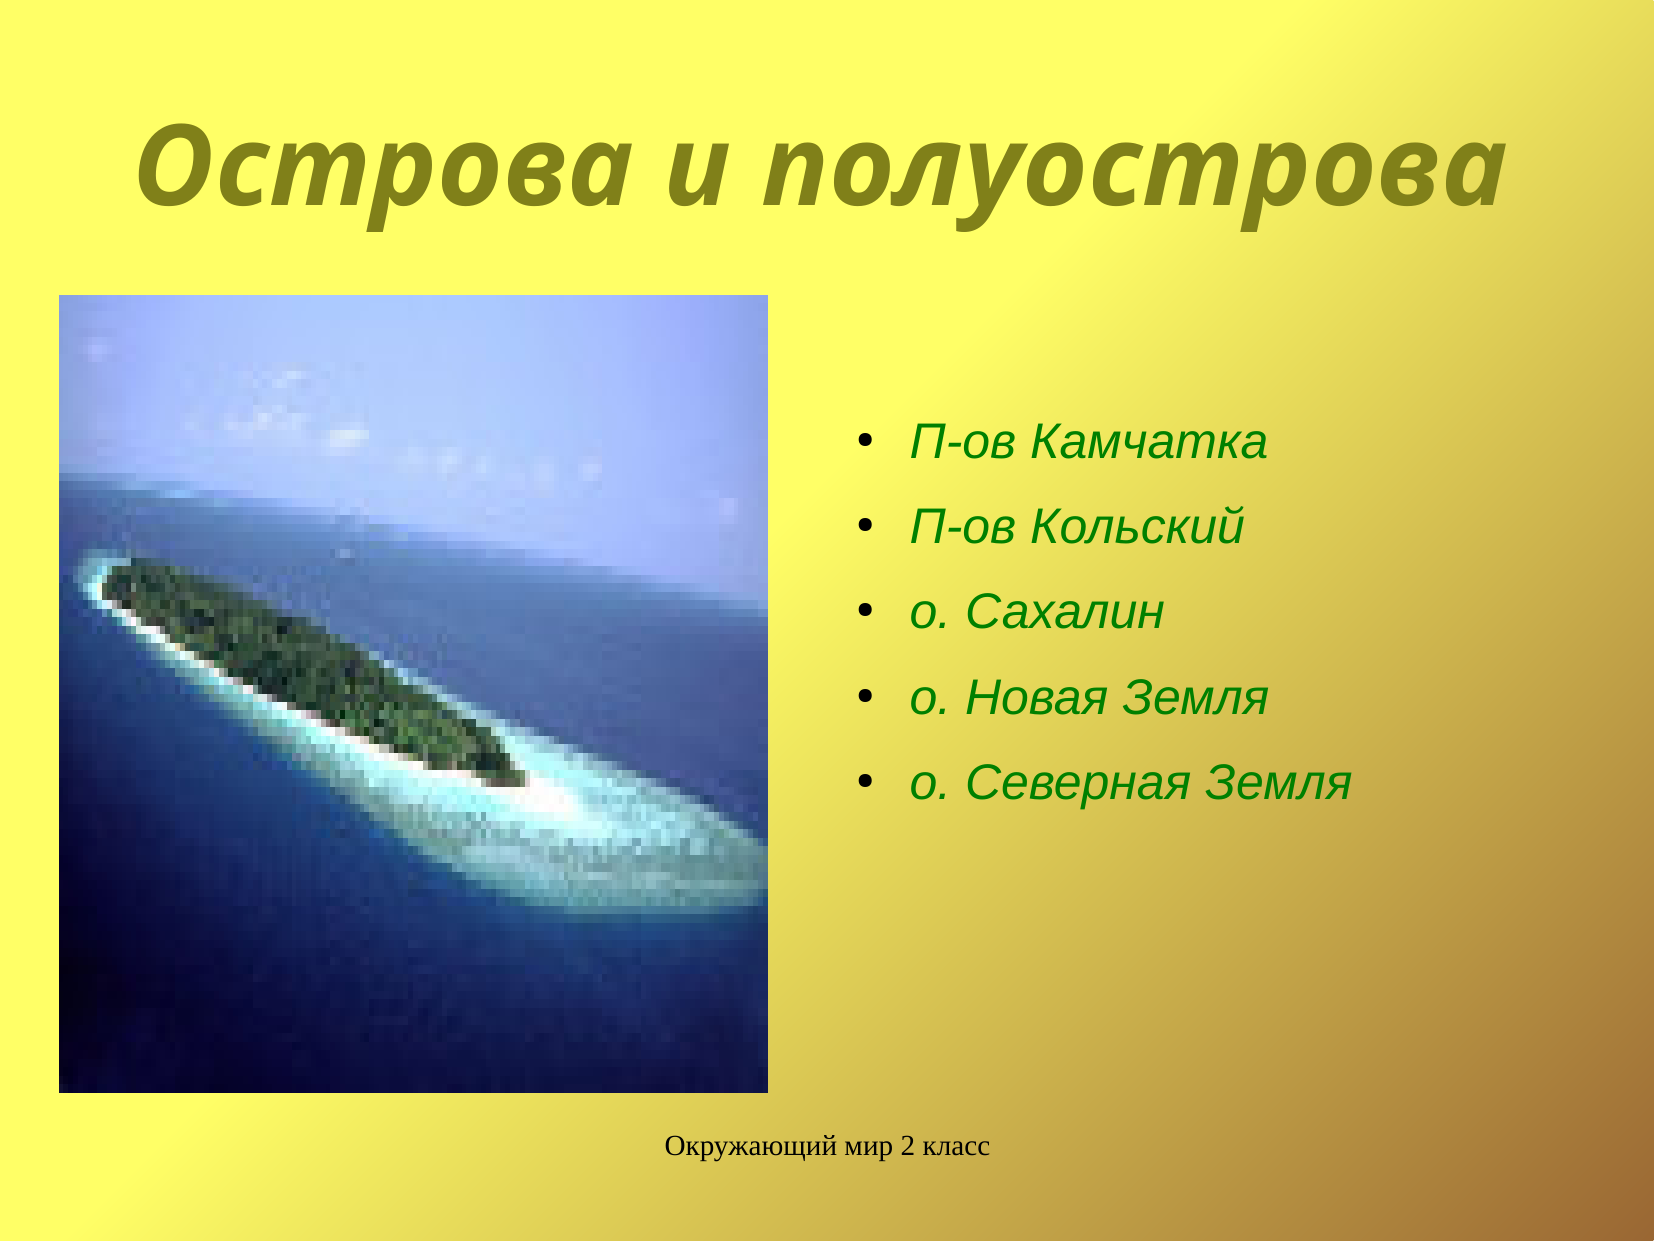

# Острова и полуострова
П-ов Камчатка
П-ов Кольский
о. Сахалин
о. Новая Земля
о. Северная Земля
Окружающий мир 2 класс